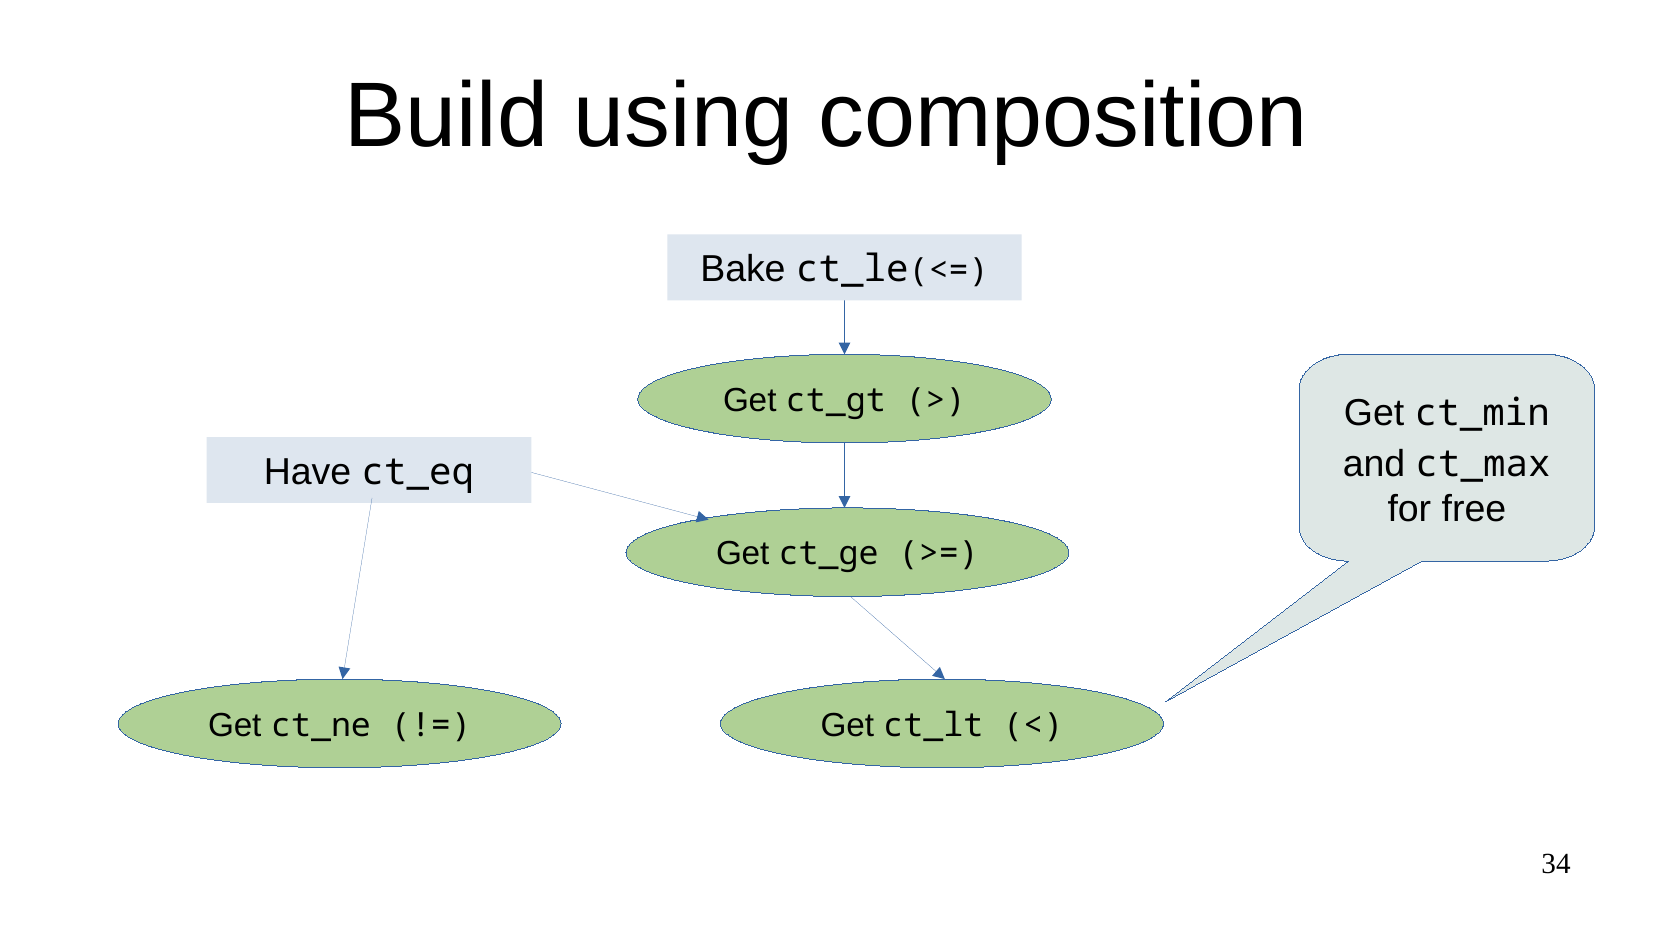

# Build using composition
Bake ct_le(<=)
Get ct_gt (>)
Get ct_min and ct_max for free
Have ct_eq
Get ct_ge (>=)
Get ct_ne (!=)
Get ct_lt (<)
34